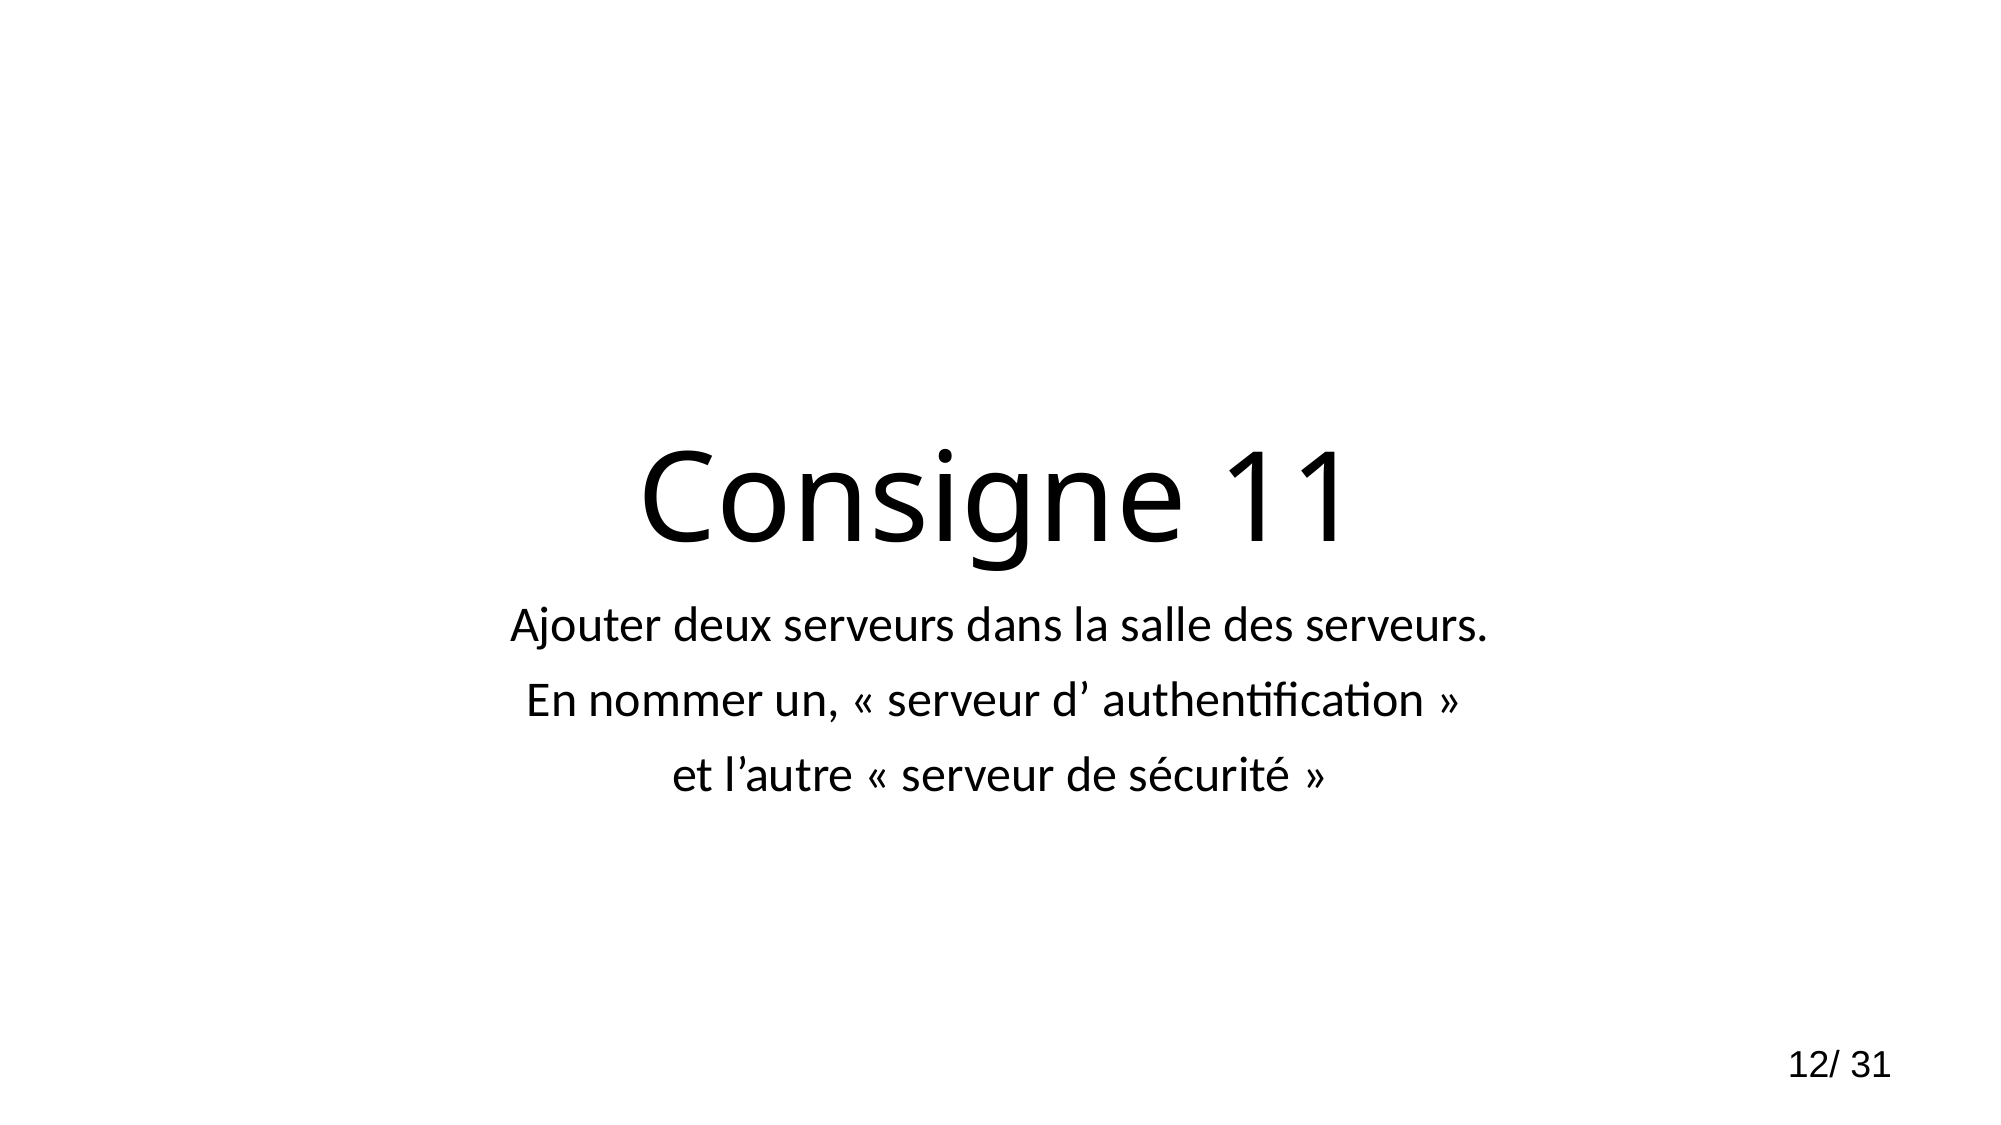

# Consigne 11
Ajouter deux serveurs dans la salle des serveurs.
En nommer un, « serveur d’ authentification »
et l’autre « serveur de sécurité »